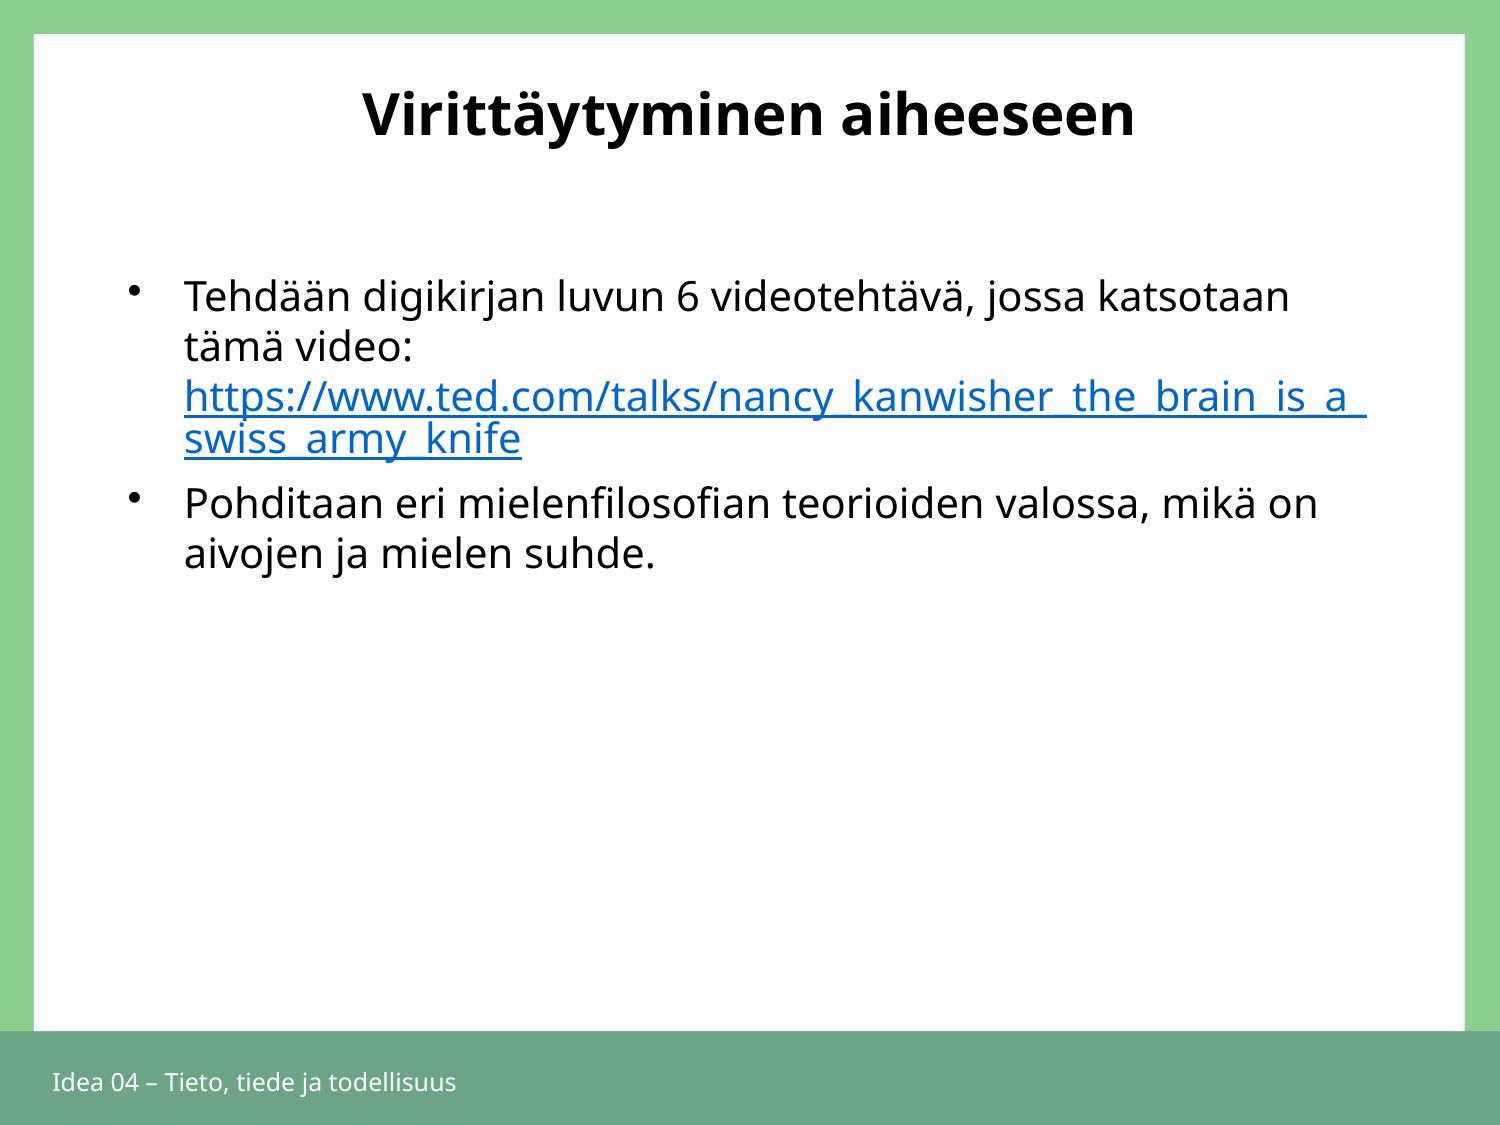

# Virittäytyminen aiheeseen
Tehdään digikirjan luvun 6 videotehtävä, jossa katsotaan tämä video: https://www.ted.com/talks/nancy_kanwisher_the_brain_is_a_swiss_army_knife
Pohditaan eri mielenfilosofian teorioiden valossa, mikä on aivojen ja mielen suhde.